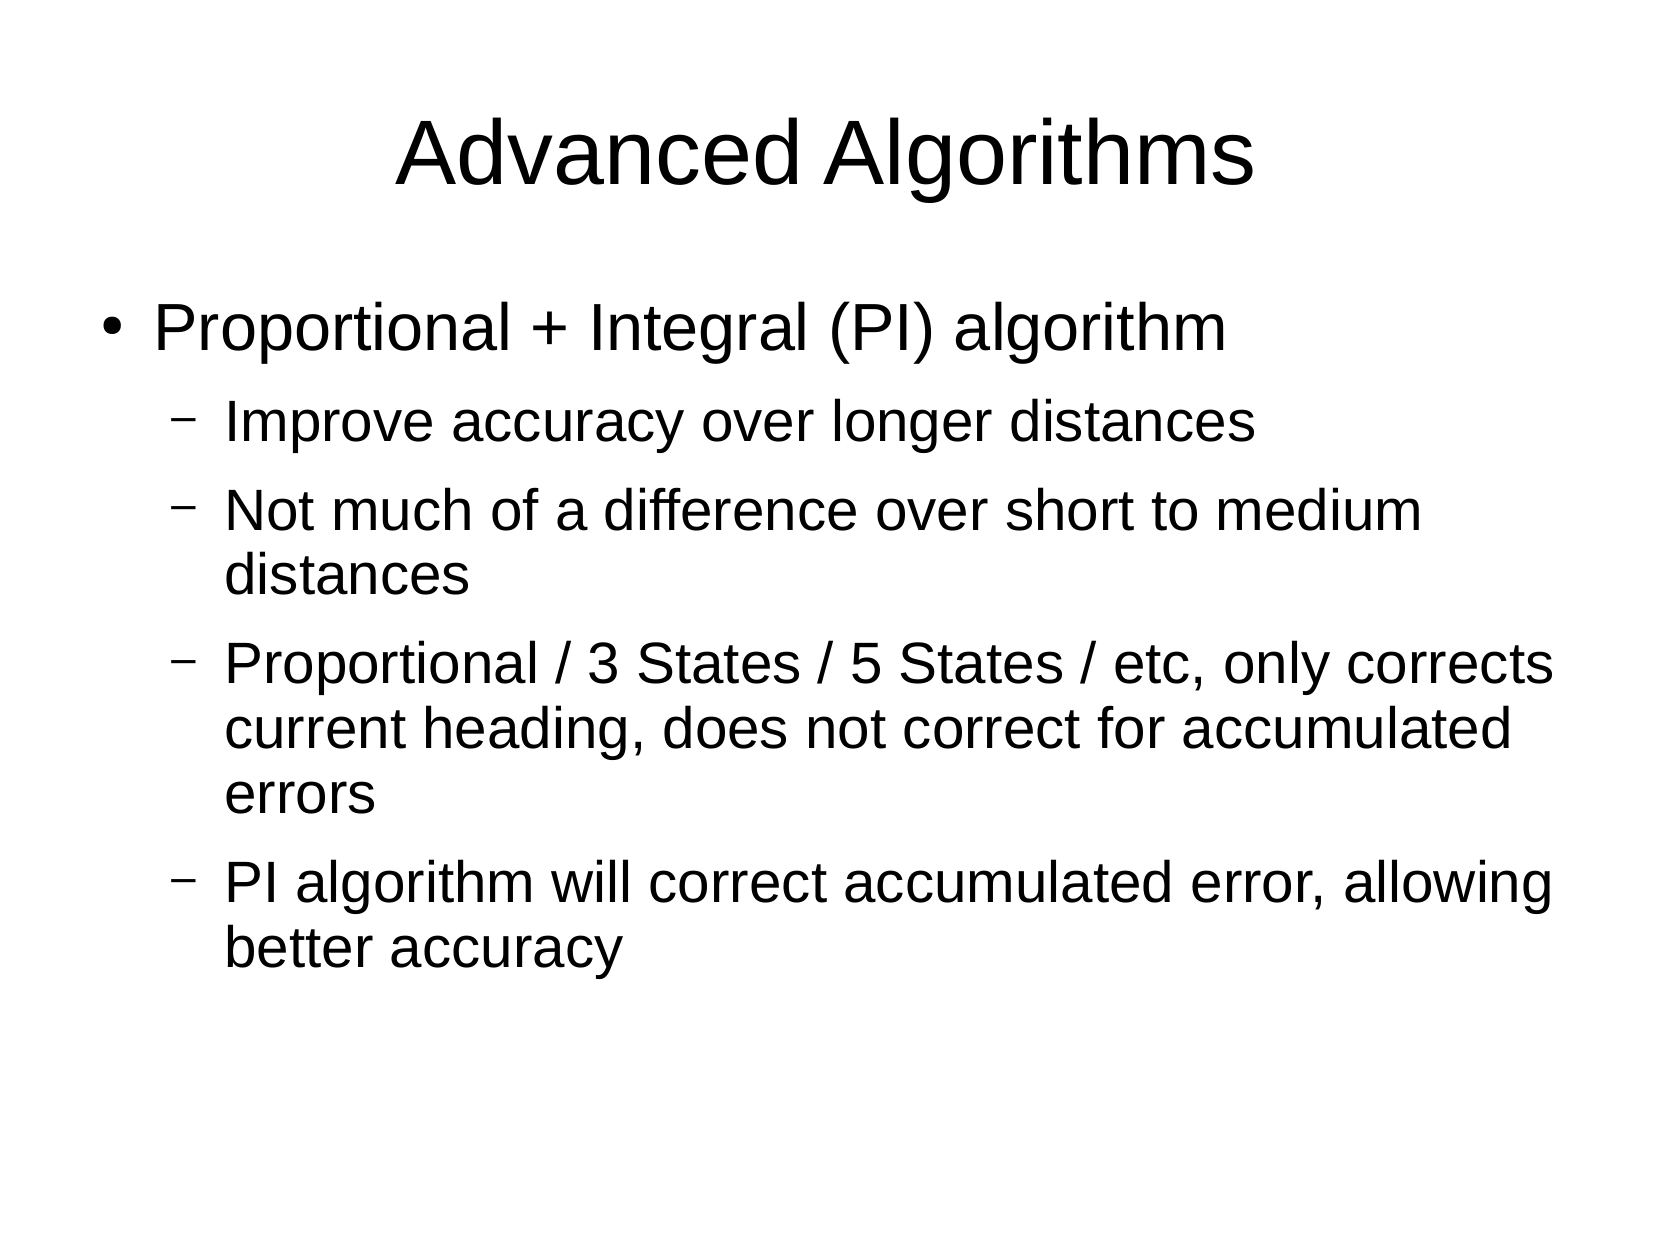

# Advanced Algorithms
Proportional + Integral (PI) algorithm
Improve accuracy over longer distances
Not much of a difference over short to medium distances
Proportional / 3 States / 5 States / etc, only corrects current heading, does not correct for accumulated errors
PI algorithm will correct accumulated error, allowing better accuracy